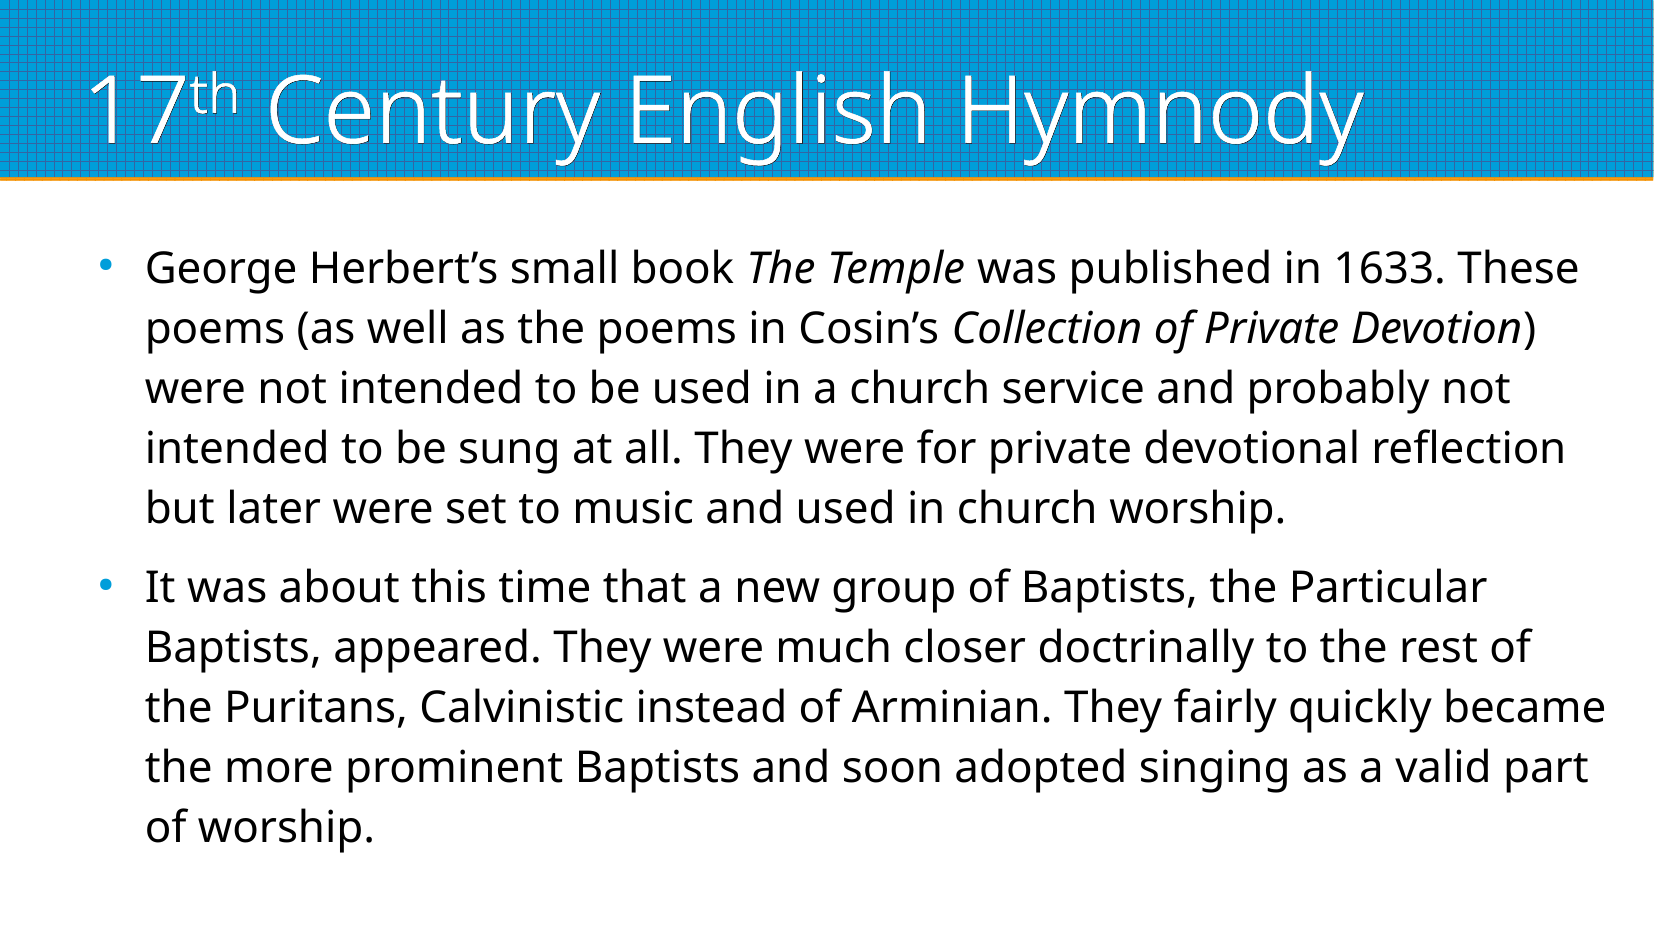

# 17th Century English Hymnody
George Herbert’s small book The Temple was published in 1633. These poems (as well as the poems in Cosin’s Collection of Private Devotion) were not intended to be used in a church service and probably not intended to be sung at all. They were for private devotional reflection but later were set to music and used in church worship.
It was about this time that a new group of Baptists, the Particular Baptists, appeared. They were much closer doctrinally to the rest of the Puritans, Calvinistic instead of Arminian. They fairly quickly became the more prominent Baptists and soon adopted singing as a valid part of worship.